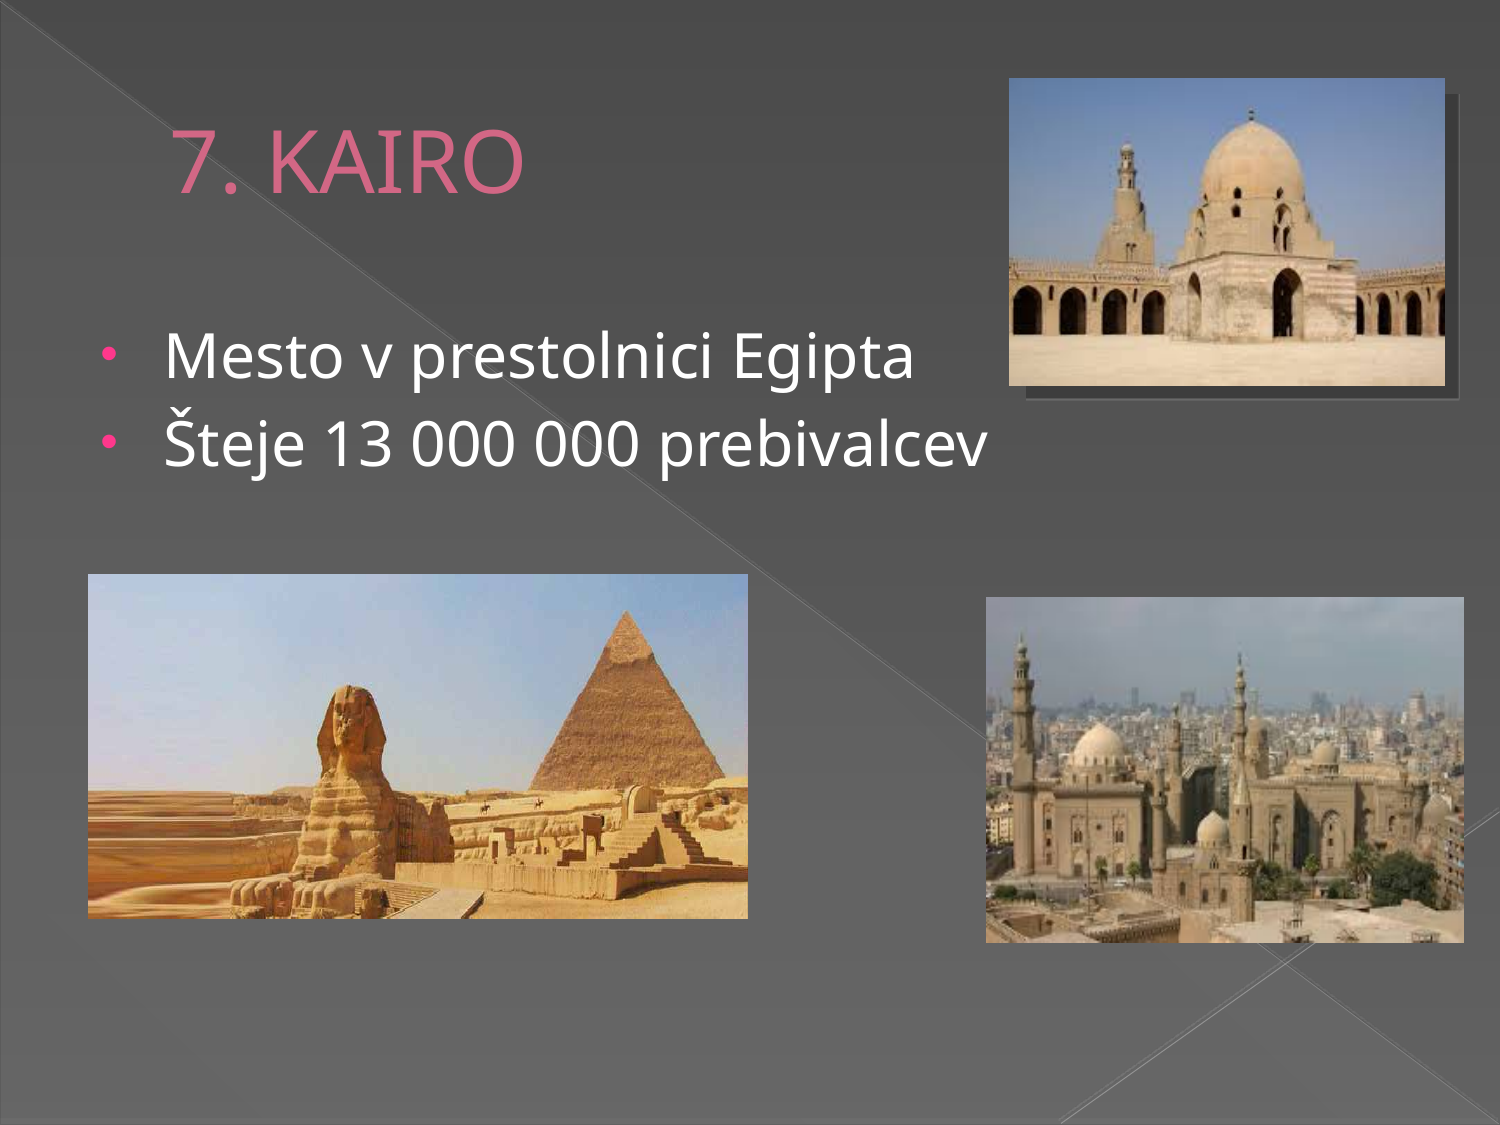

# 7. KAIRO
Mesto v prestolnici Egipta
Šteje 13 000 000 prebivalcev